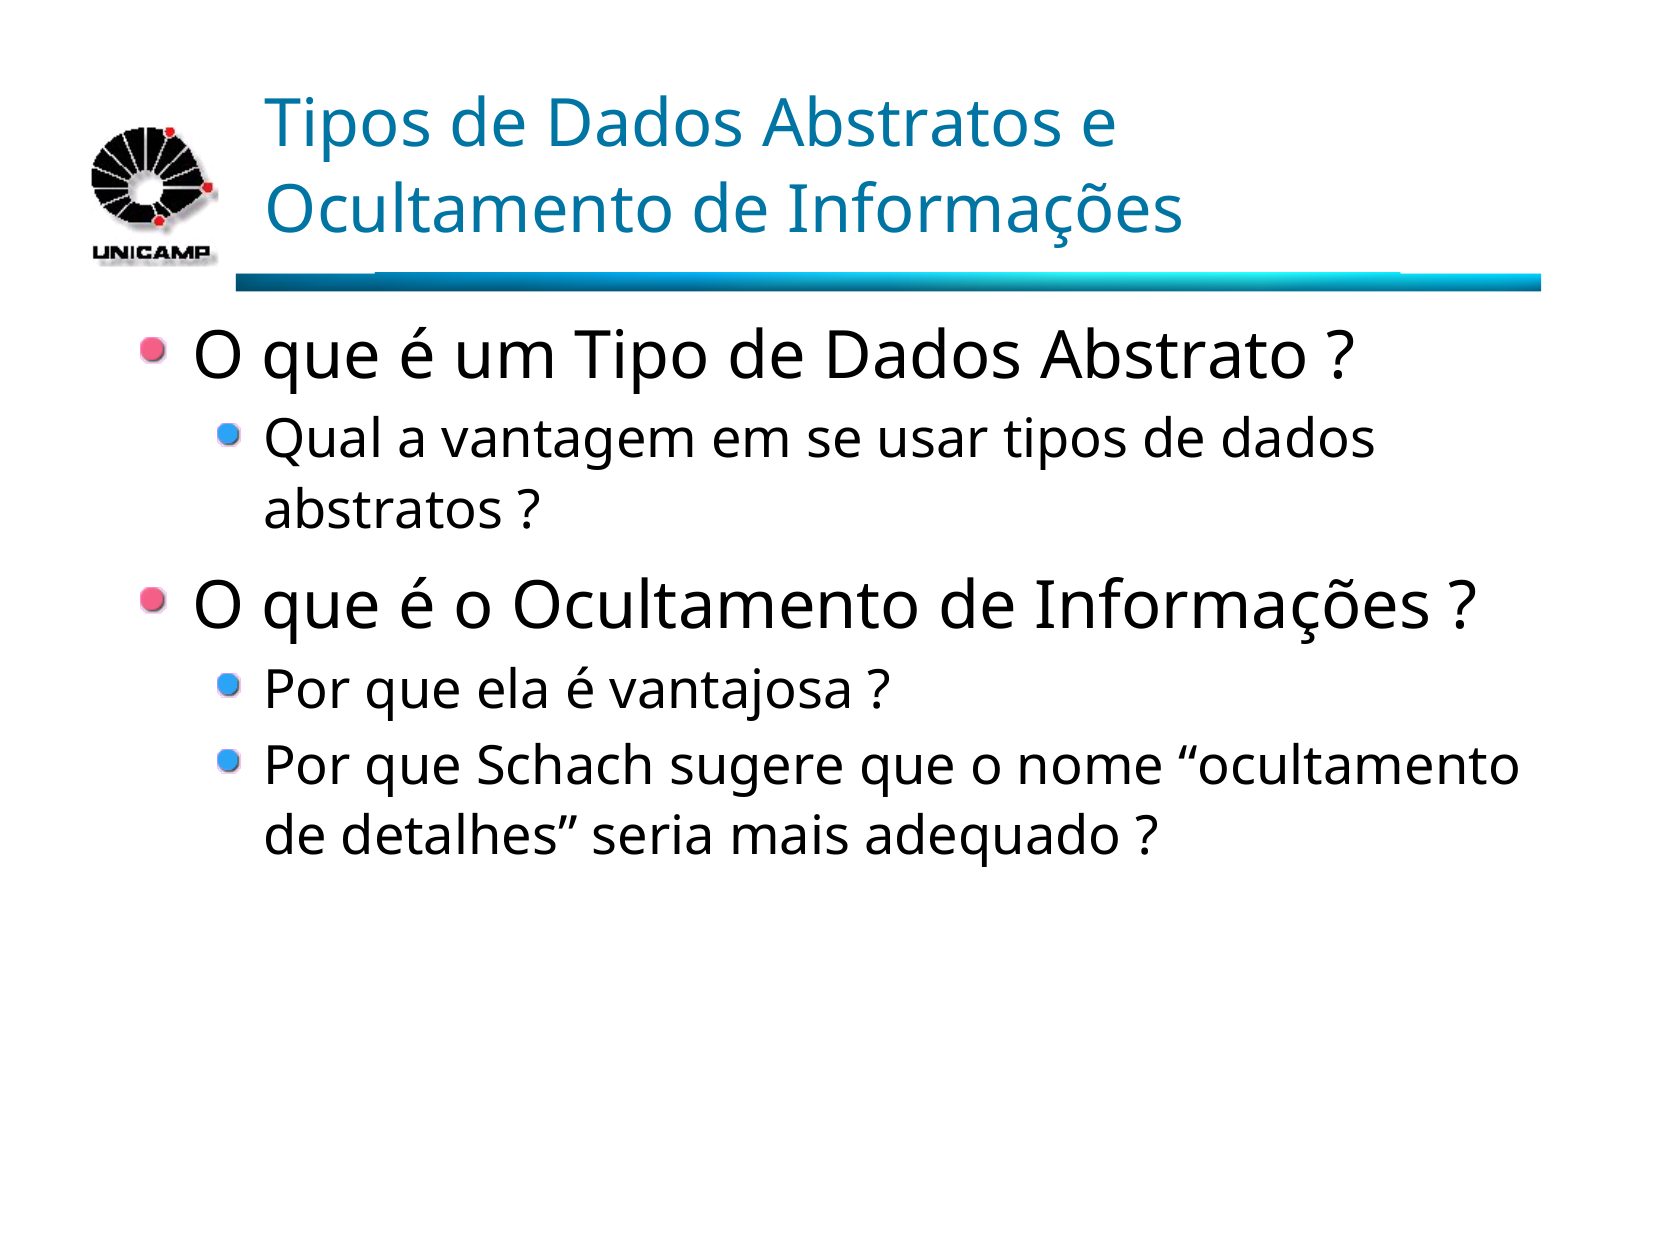

# Tipos de Dados Abstratos e Ocultamento de Informações
O que é um Tipo de Dados Abstrato ?
Qual a vantagem em se usar tipos de dados abstratos ?
O que é o Ocultamento de Informações ?
Por que ela é vantajosa ?
Por que Schach sugere que o nome “ocultamento de detalhes” seria mais adequado ?